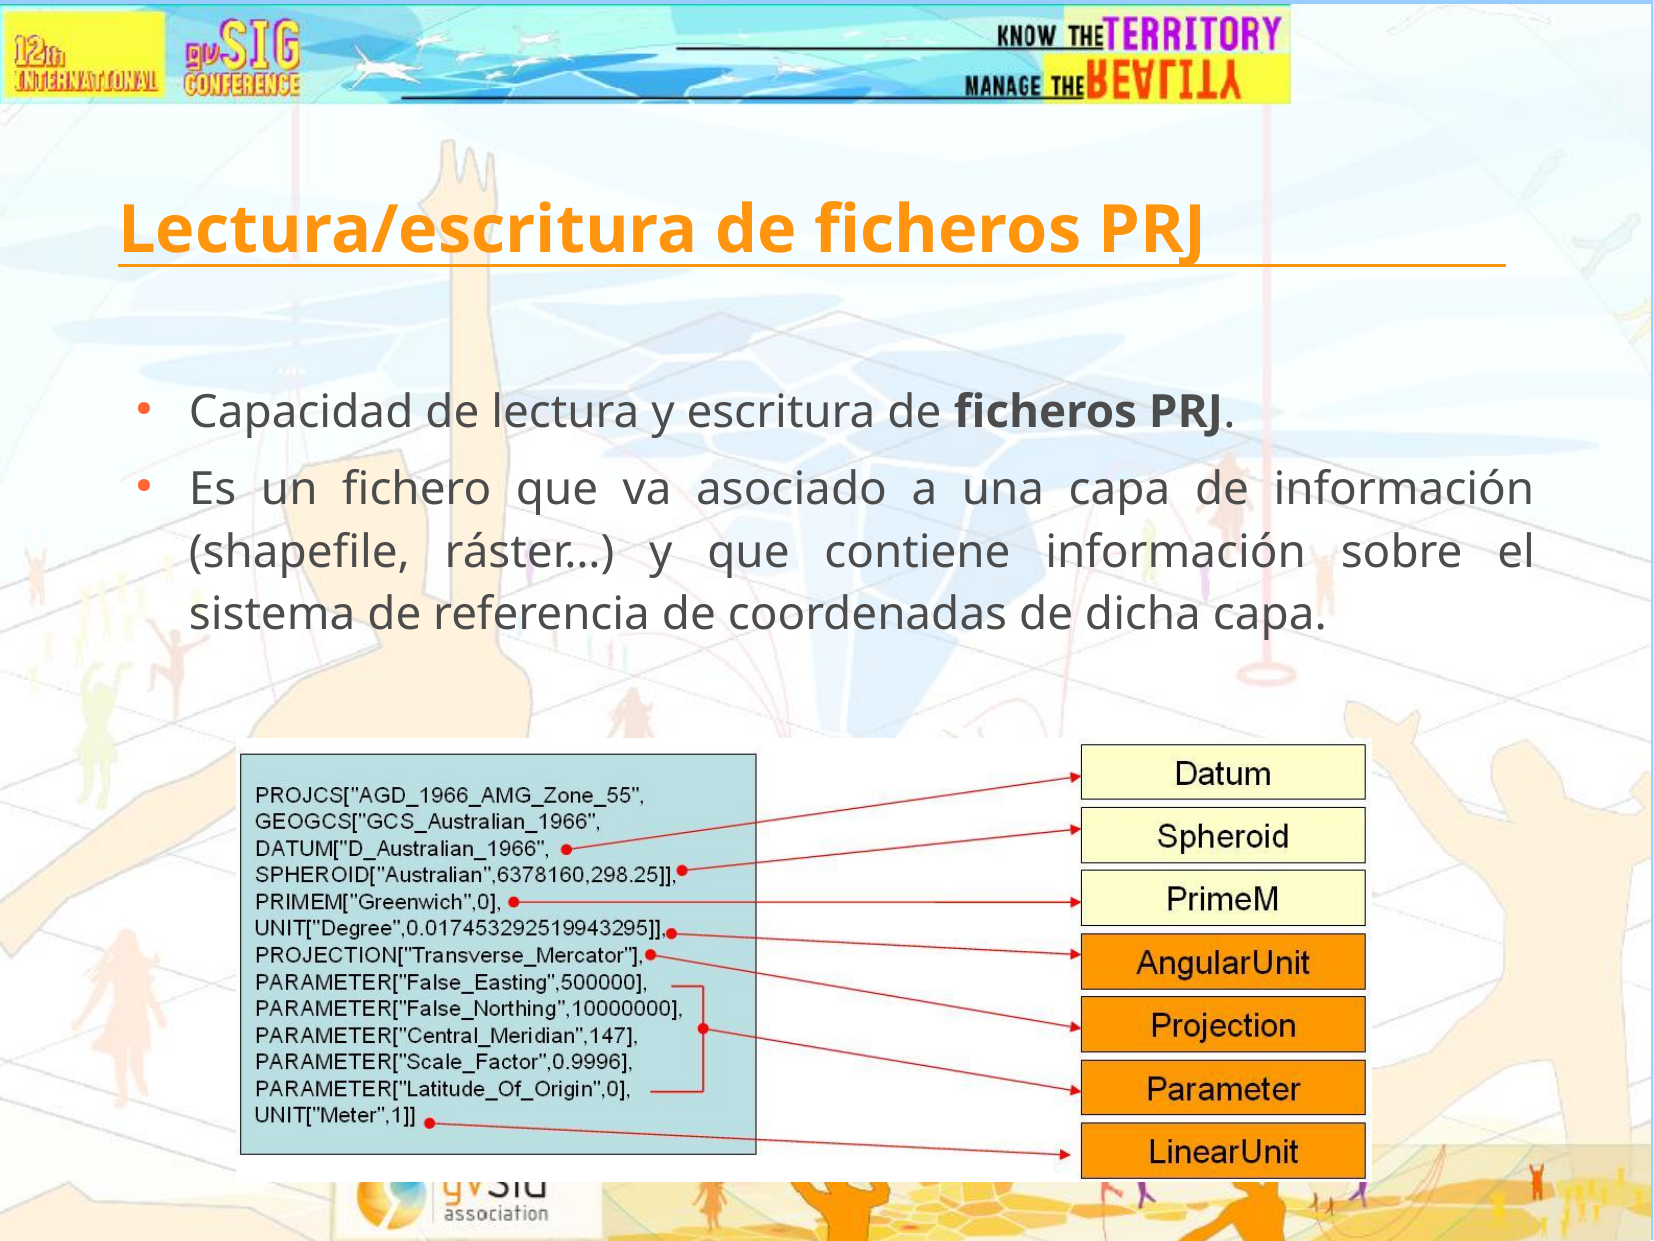

# Lectura/escritura de ficheros PRJ
Capacidad de lectura y escritura de ficheros PRJ.
Es un fichero que va asociado a una capa de información (shapefile, ráster…) y que contiene información sobre el sistema de referencia de coordenadas de dicha capa.